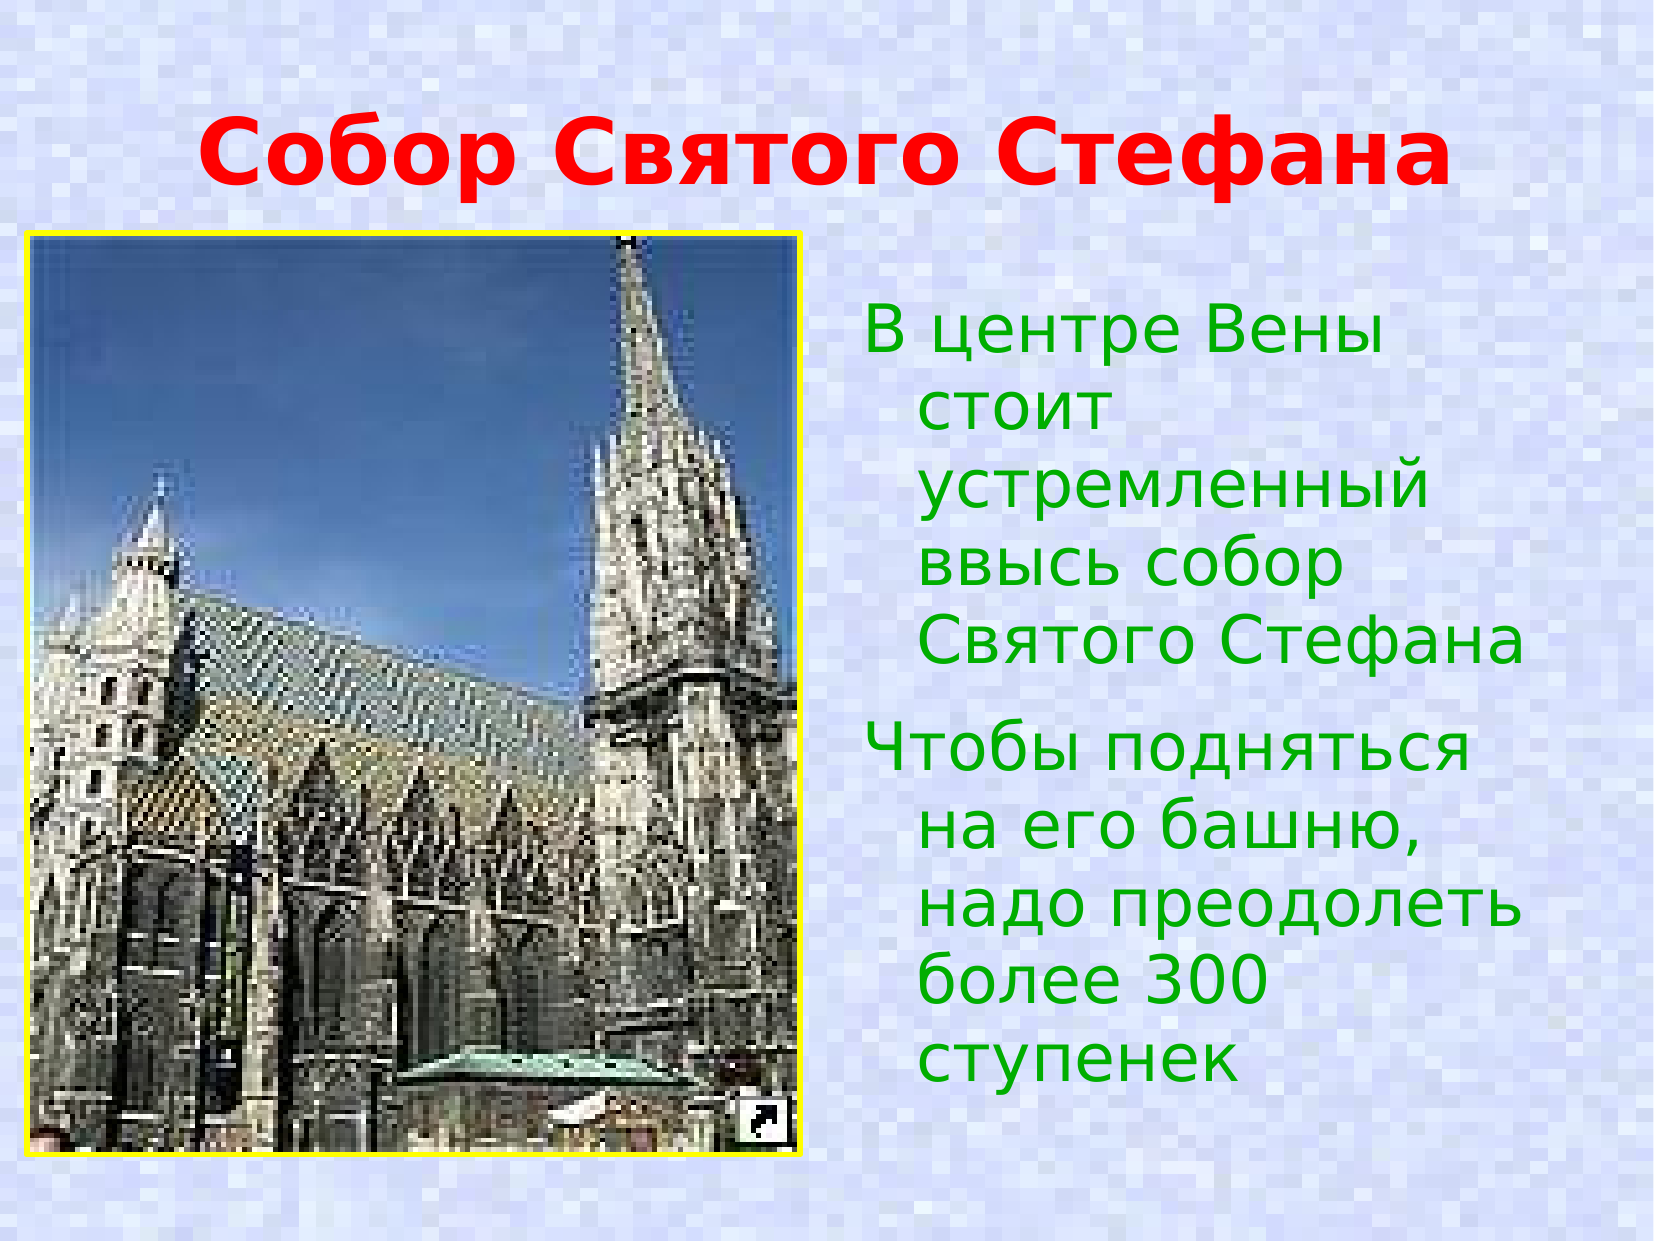

# Собор Святого Стефана
В центре Вены стоит устремленный ввысь собор Святого Стефана
Чтобы подняться на его башню, надо преодолеть более 300 ступенек